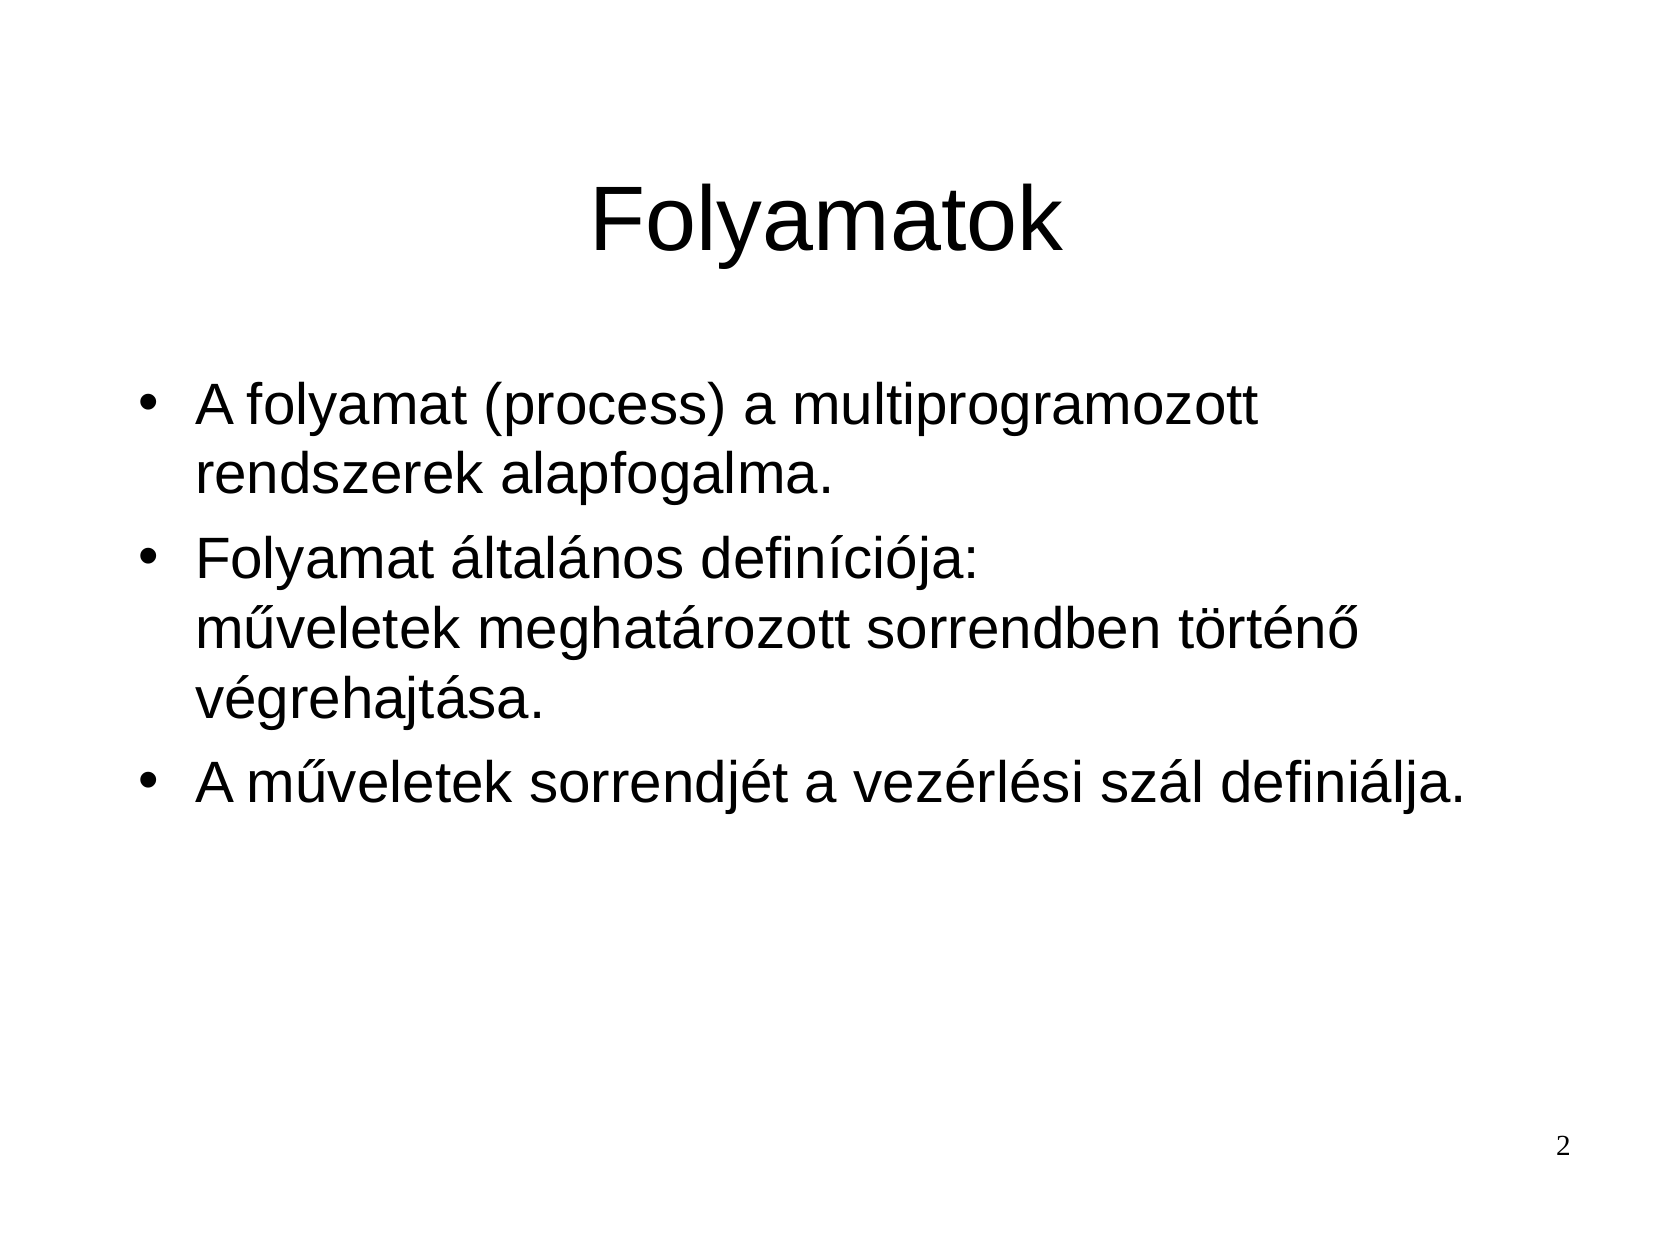

# Folyamatok
A folyamat (process) a multiprogramozott rendszerek alapfogalma.
Folyamat általános definíciója:
műveletek meghatározott sorrendben történő végrehajtása.
A műveletek sorrendjét a vezérlési szál definiálja.
2